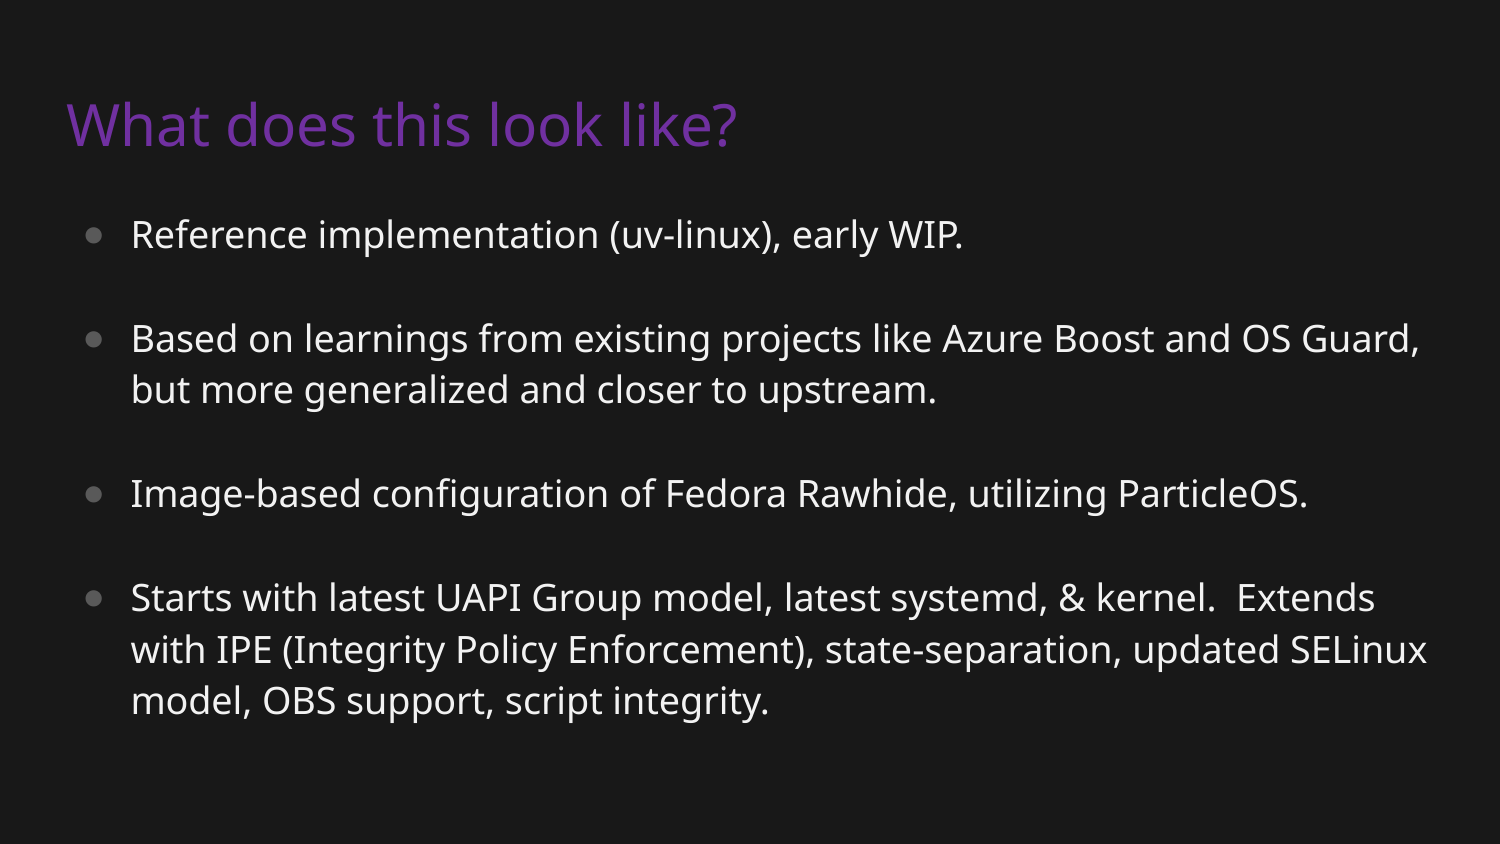

# What does this look like?
Reference implementation (uv-linux), early WIP.
Based on learnings from existing projects like Azure Boost and OS Guard, but more generalized and closer to upstream.
Image-based configuration of Fedora Rawhide, utilizing ParticleOS.
Starts with latest UAPI Group model, latest systemd, & kernel. Extends with IPE (Integrity Policy Enforcement), state-separation, updated SELinux model, OBS support, script integrity.